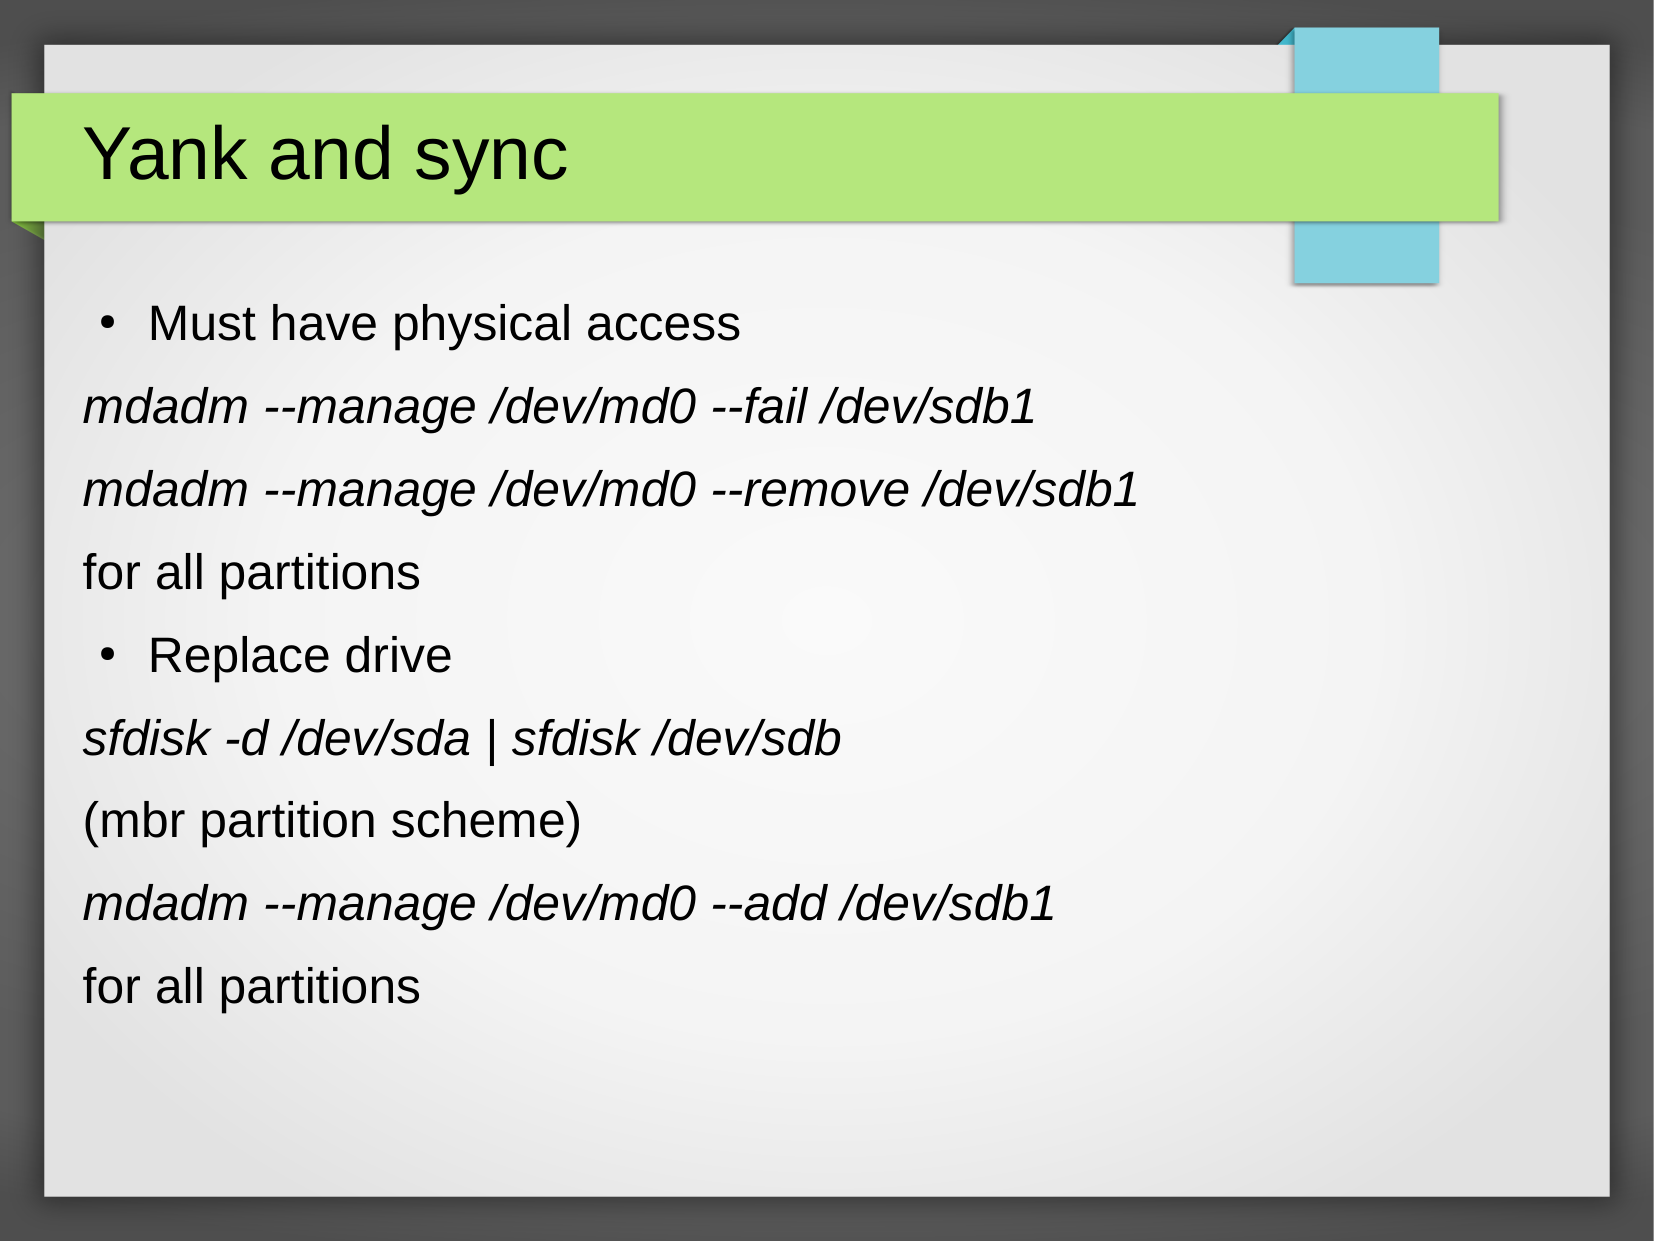

# Yank and sync
Must have physical access
mdadm --manage /dev/md0 --fail /dev/sdb1
mdadm --manage /dev/md0 --remove /dev/sdb1
for all partitions
Replace drive
sfdisk -d /dev/sda | sfdisk /dev/sdb
(mbr partition scheme)
mdadm --manage /dev/md0 --add /dev/sdb1
for all partitions